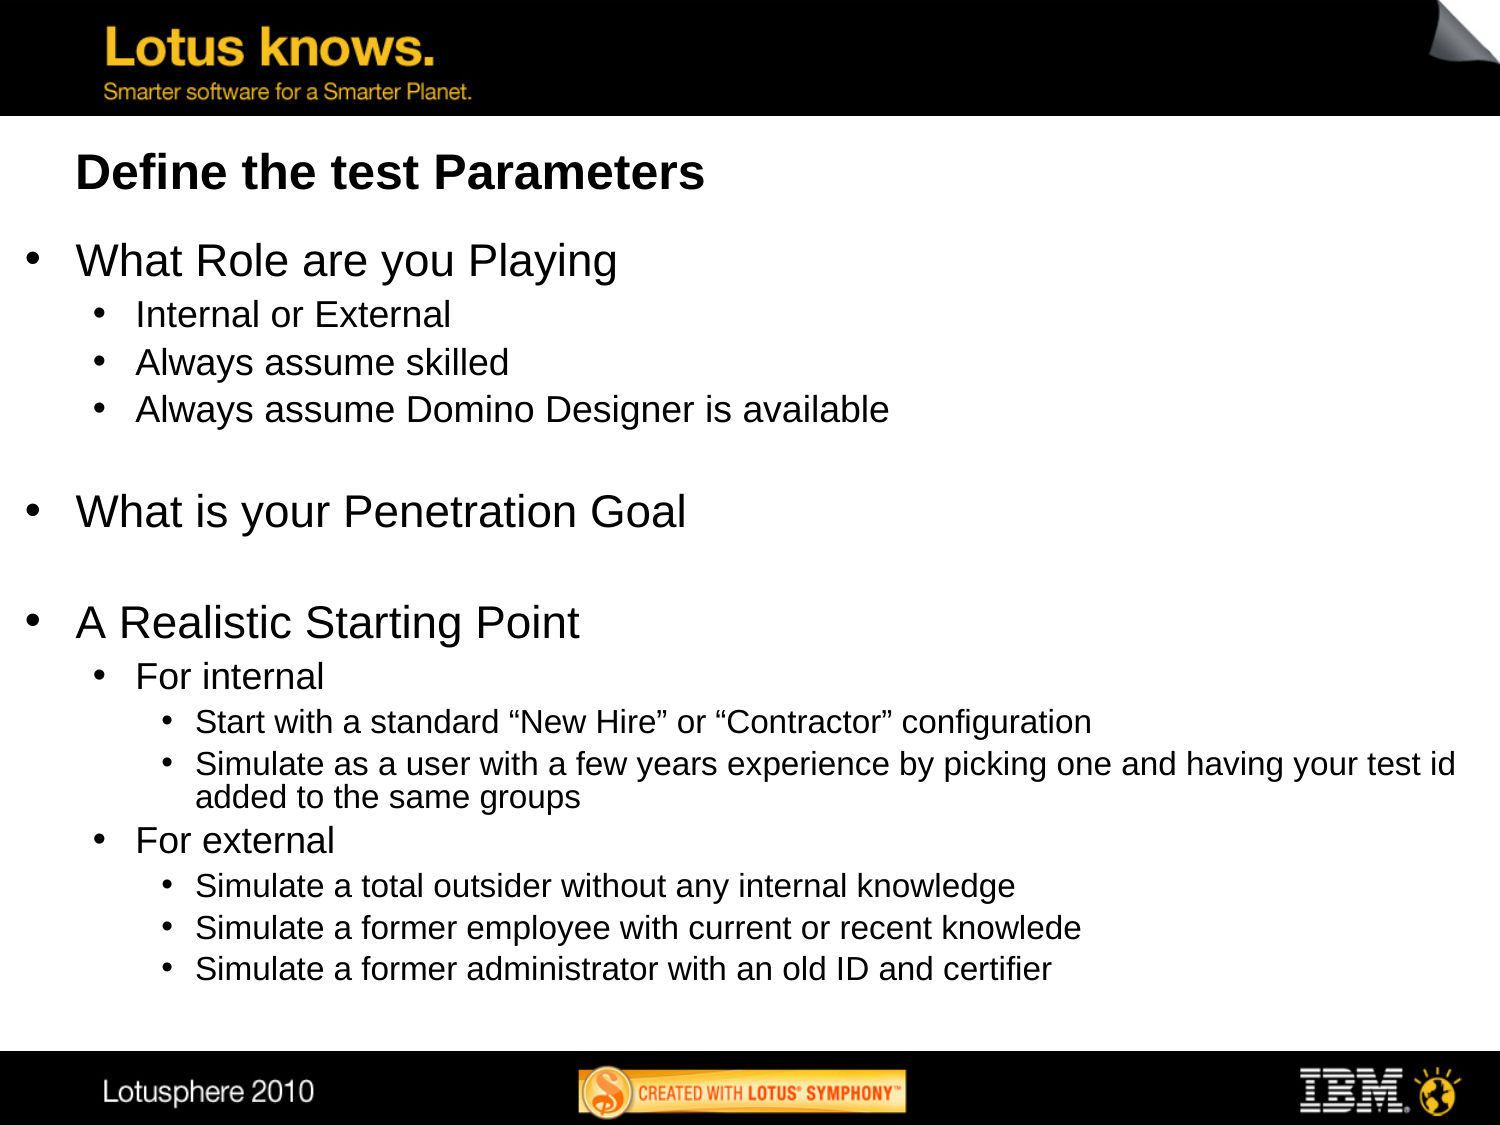

# Define the test Parameters
What Role are you Playing
Internal or External
Always assume skilled
Always assume Domino Designer is available
What is your Penetration Goal
A Realistic Starting Point
For internal
Start with a standard “New Hire” or “Contractor” configuration
Simulate as a user with a few years experience by picking one and having your test id added to the same groups
For external
Simulate a total outsider without any internal knowledge
Simulate a former employee with current or recent knowlede
Simulate a former administrator with an old ID and certifier